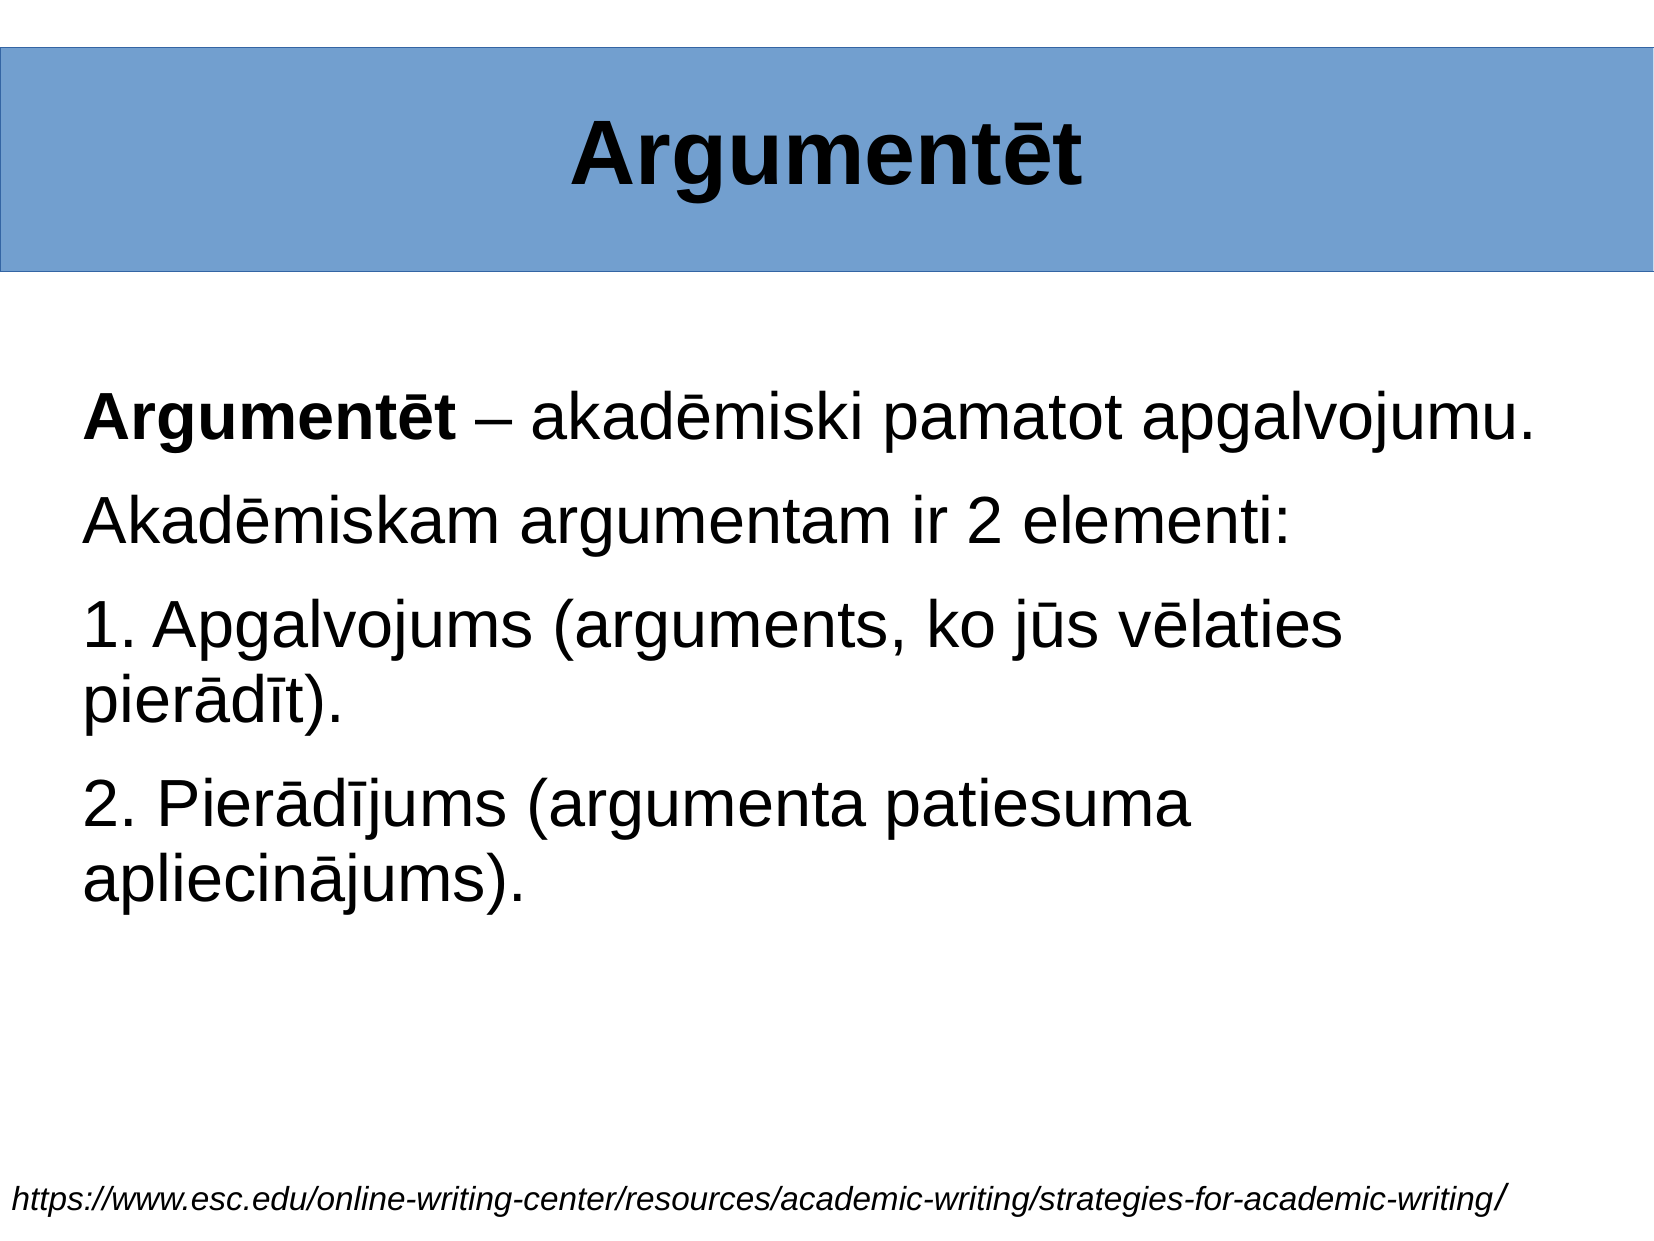

# Argumentēt
Argumentēt – akadēmiski pamatot apgalvojumu.
Akadēmiskam argumentam ir 2 elementi:
1. Apgalvojums (arguments, ko jūs vēlaties pierādīt).
2. Pierādījums (argumenta patiesuma apliecinājums).
https://www.esc.edu/online-writing-center/resources/academic-writing/strategies-for-academic-writing/